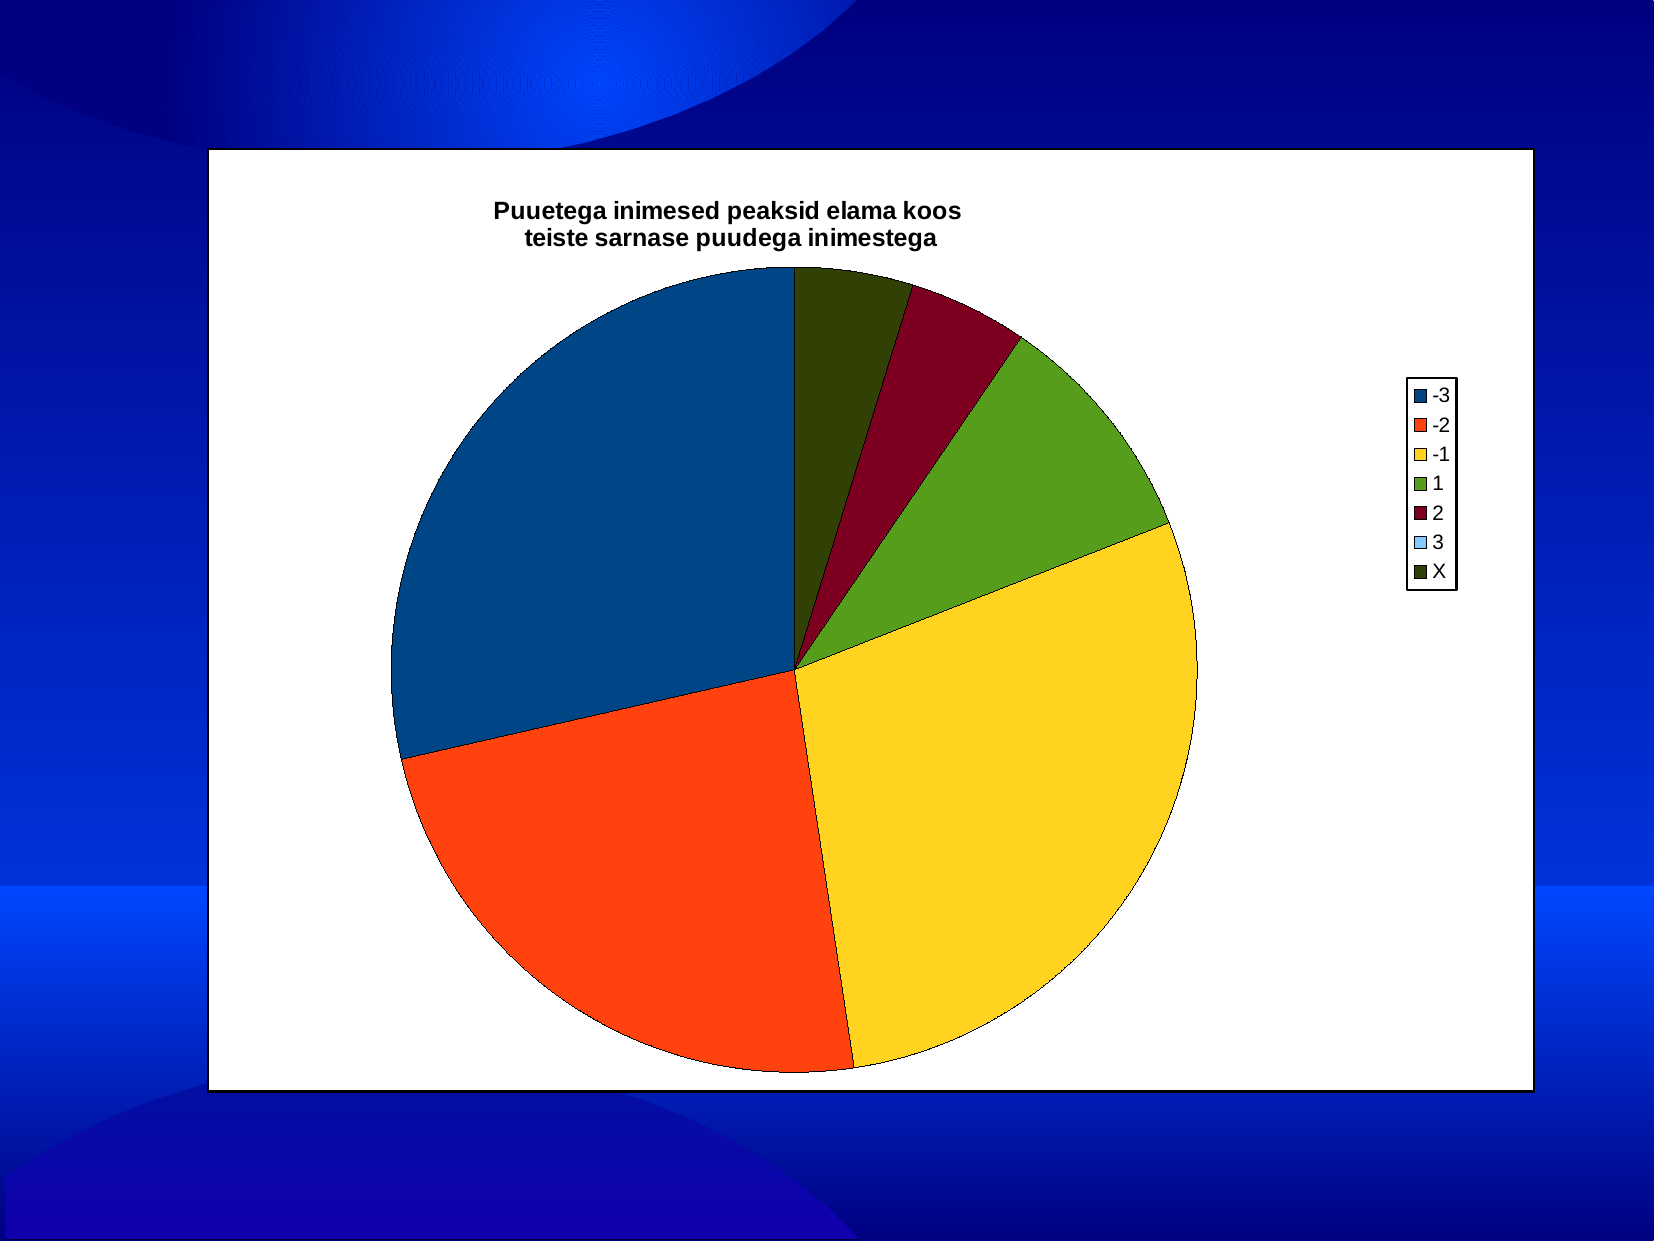

### Chart: Puuetega inimesed peaksid elama koos
teiste sarnase puudega inimestega
| Category | Rida 48 |
|---|---|
| -3 | 6.0 |
| -2 | 5.0 |
| -1 | 6.0 |
| 1 | 2.0 |
| 2 | 1.0 |
| 3 | None |
| X | 1.0 |